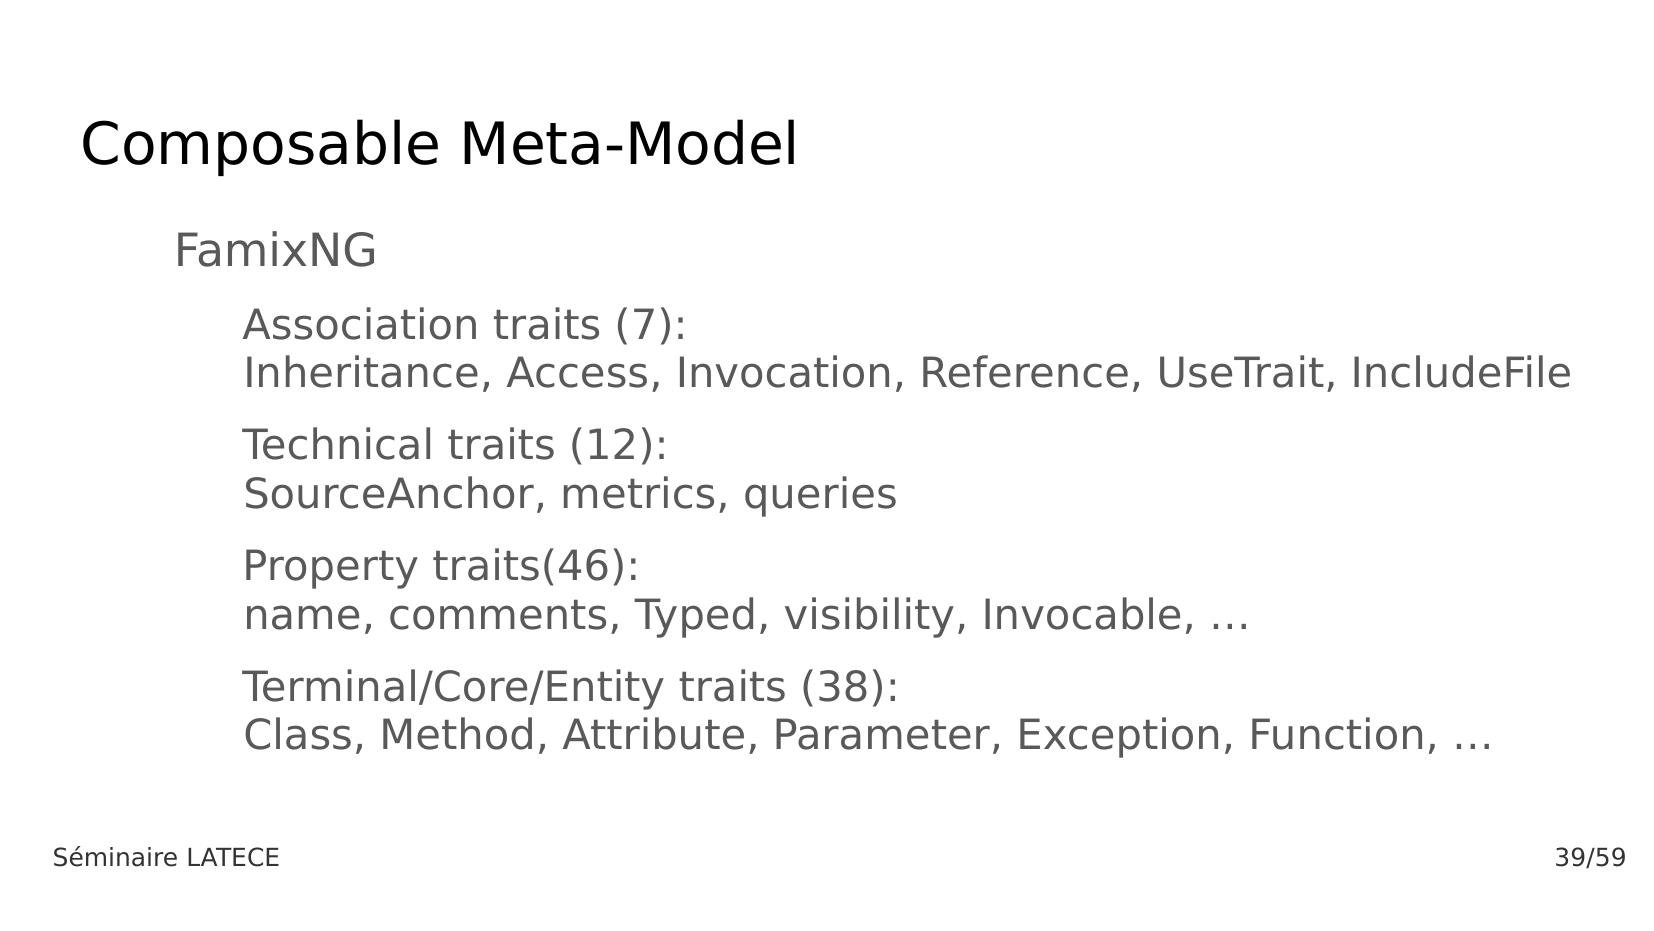

# Composable Meta-Model
FamixNG
Association traits (7):
Inheritance, Access, Invocation, Reference, UseTrait, IncludeFile
Technical traits (12):
SourceAnchor, metrics, queries
Property traits(46):
name, comments, Typed, visibility, Invocable, …
Terminal/Core/Entity traits (38):
Class, Method, Attribute, Parameter, Exception, Function, …